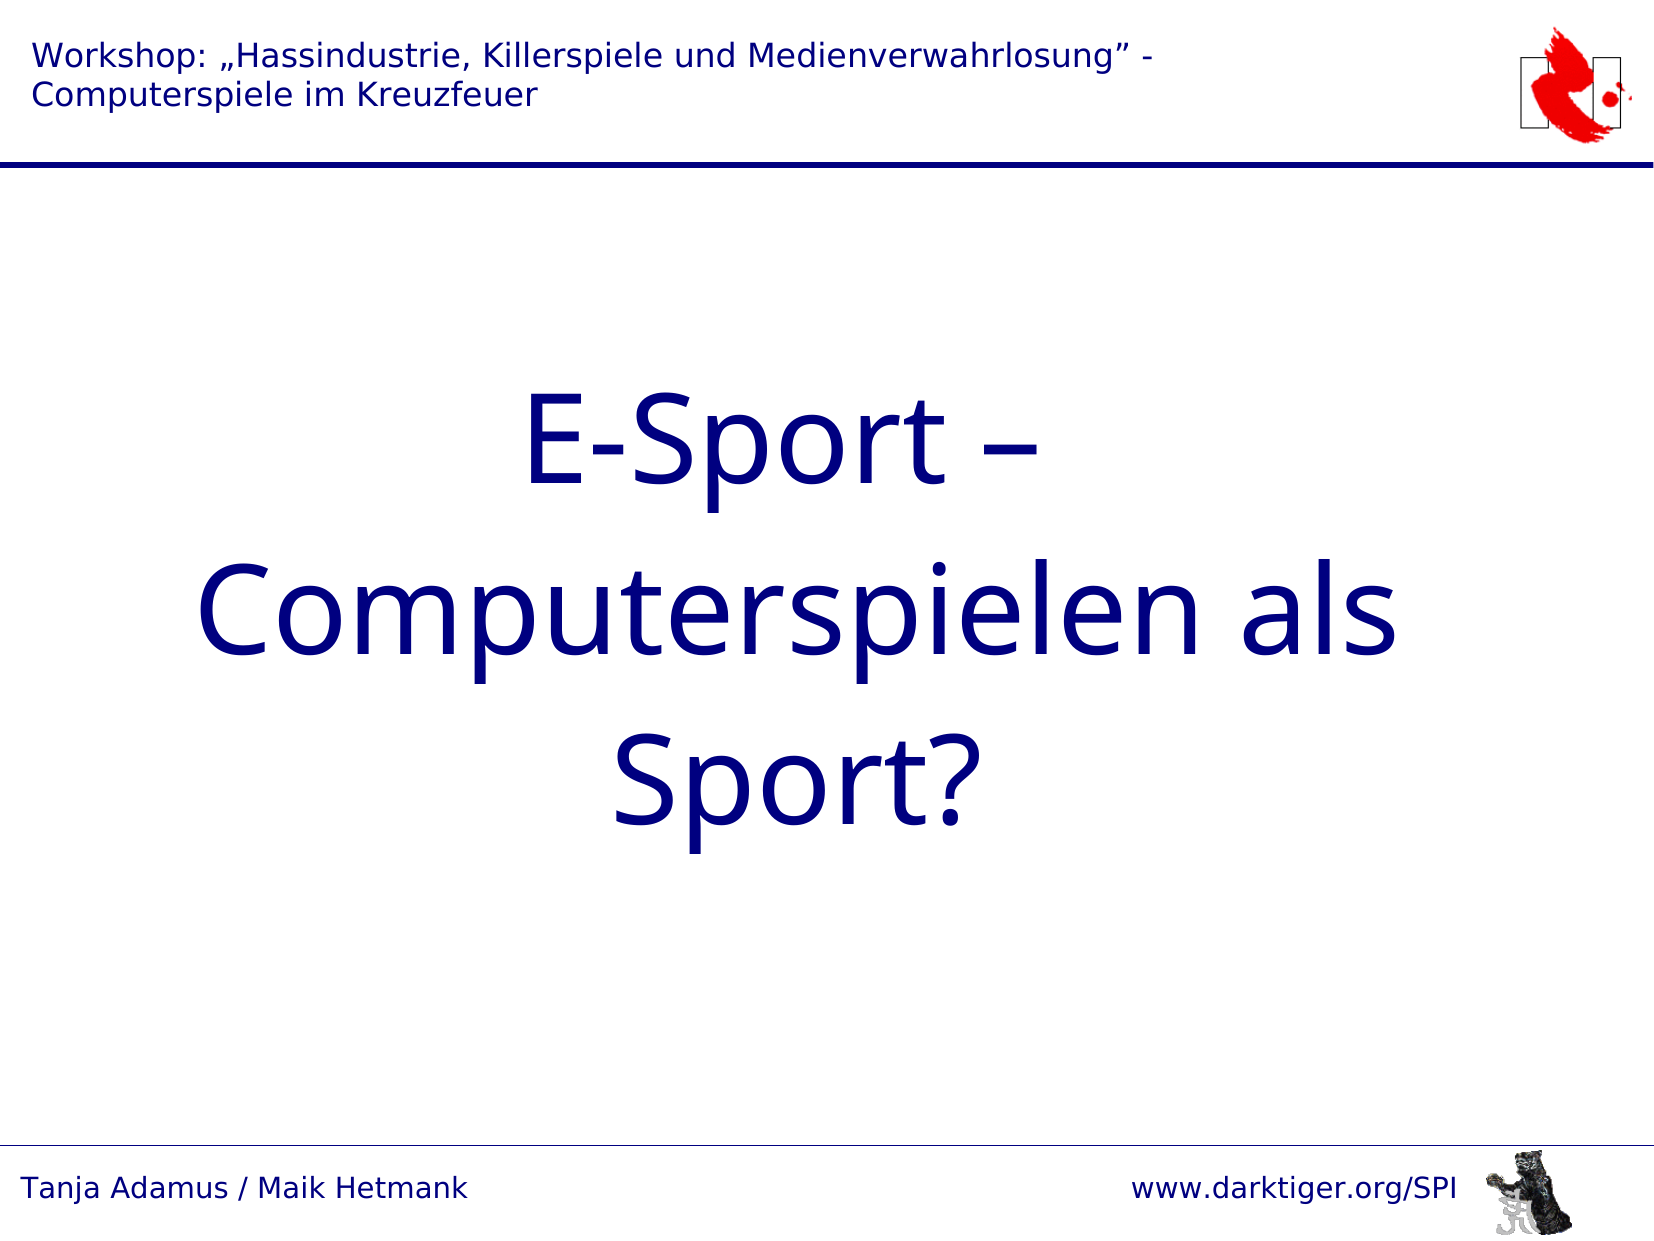

Workshop: „Hassindustrie, Killerspiele und Medienverwahrlosung” - Computerspiele im Kreuzfeuer
E-Sport –
Computerspielen als Sport?